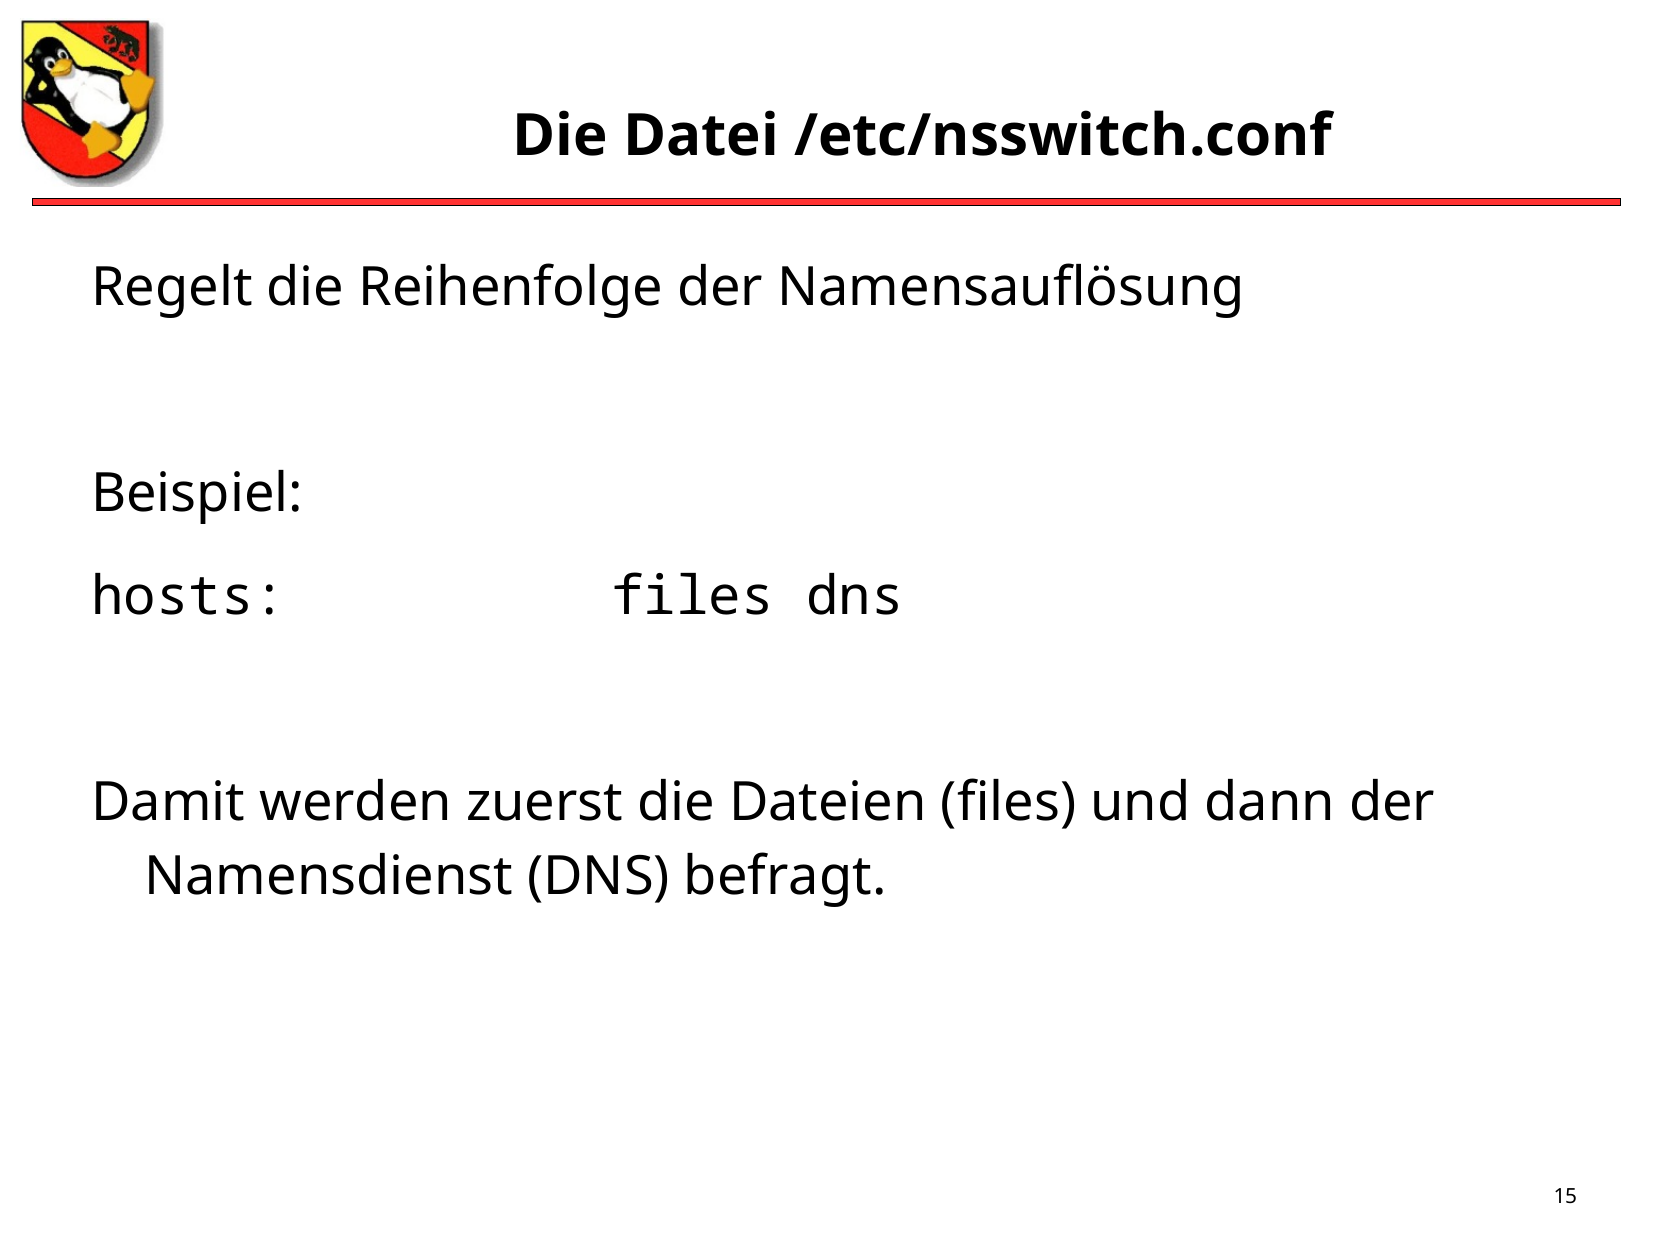

# Die Datei /etc/nsswitch.conf
Regelt die Reihenfolge der Namensauflösung
Beispiel:
hosts: files dns
Damit werden zuerst die Dateien (files) und dann der Namensdienst (DNS) befragt.